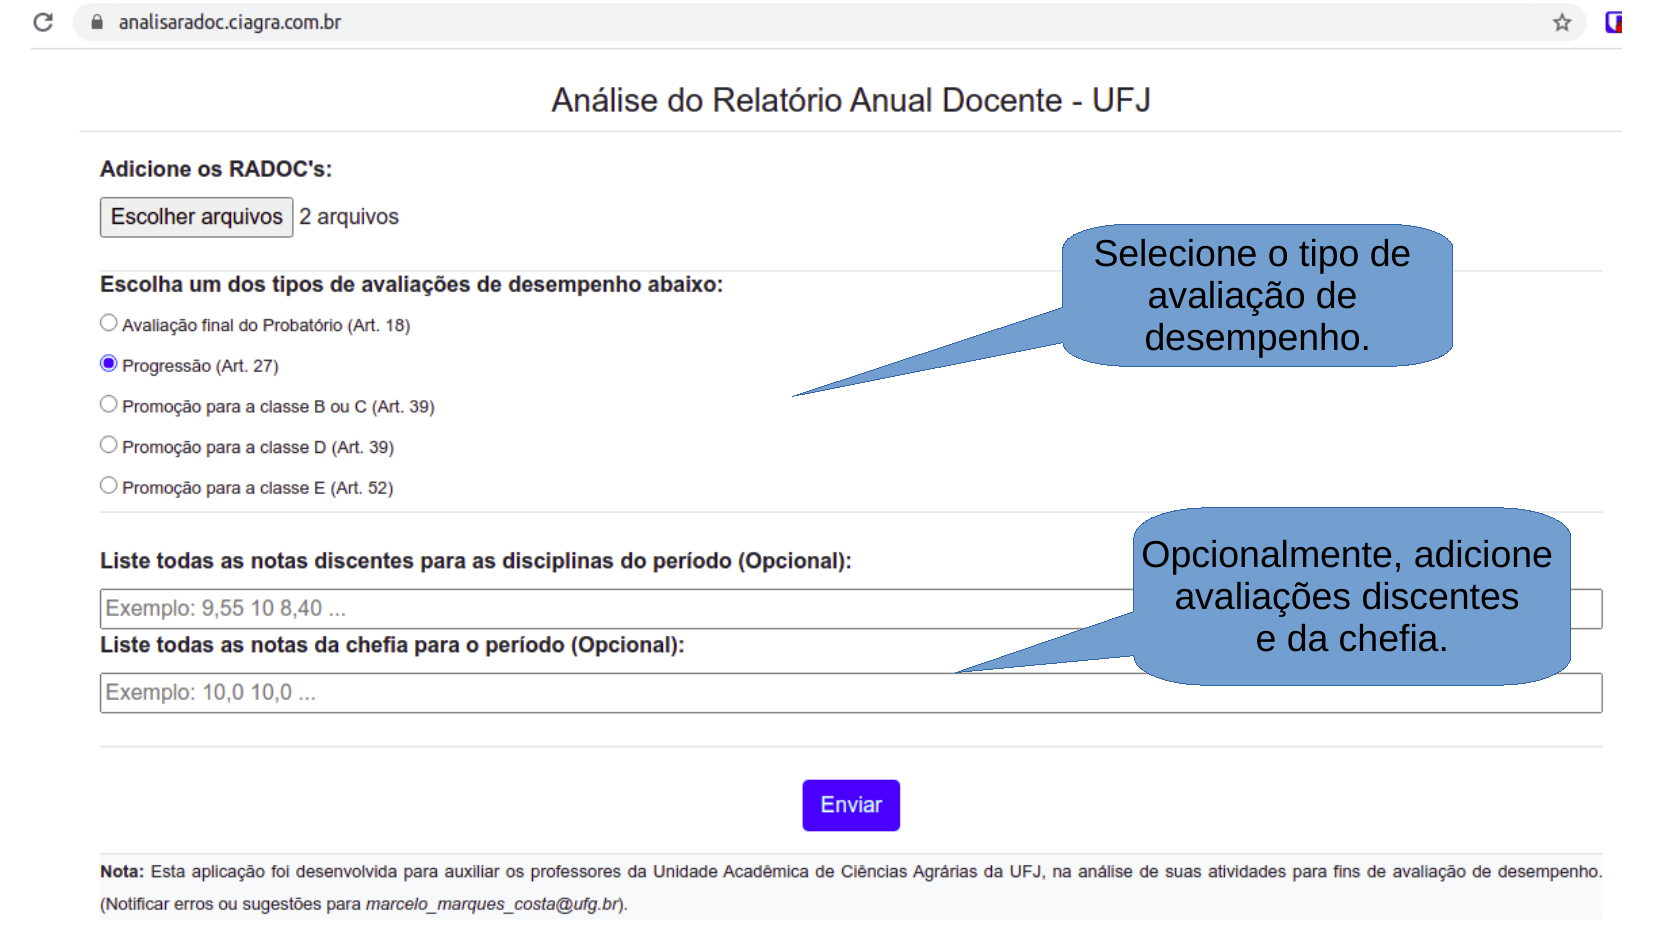

Selecione o tipo de
avaliação de
desempenho.
Opcionalmente, adicione
avaliações discentes
e da chefia.